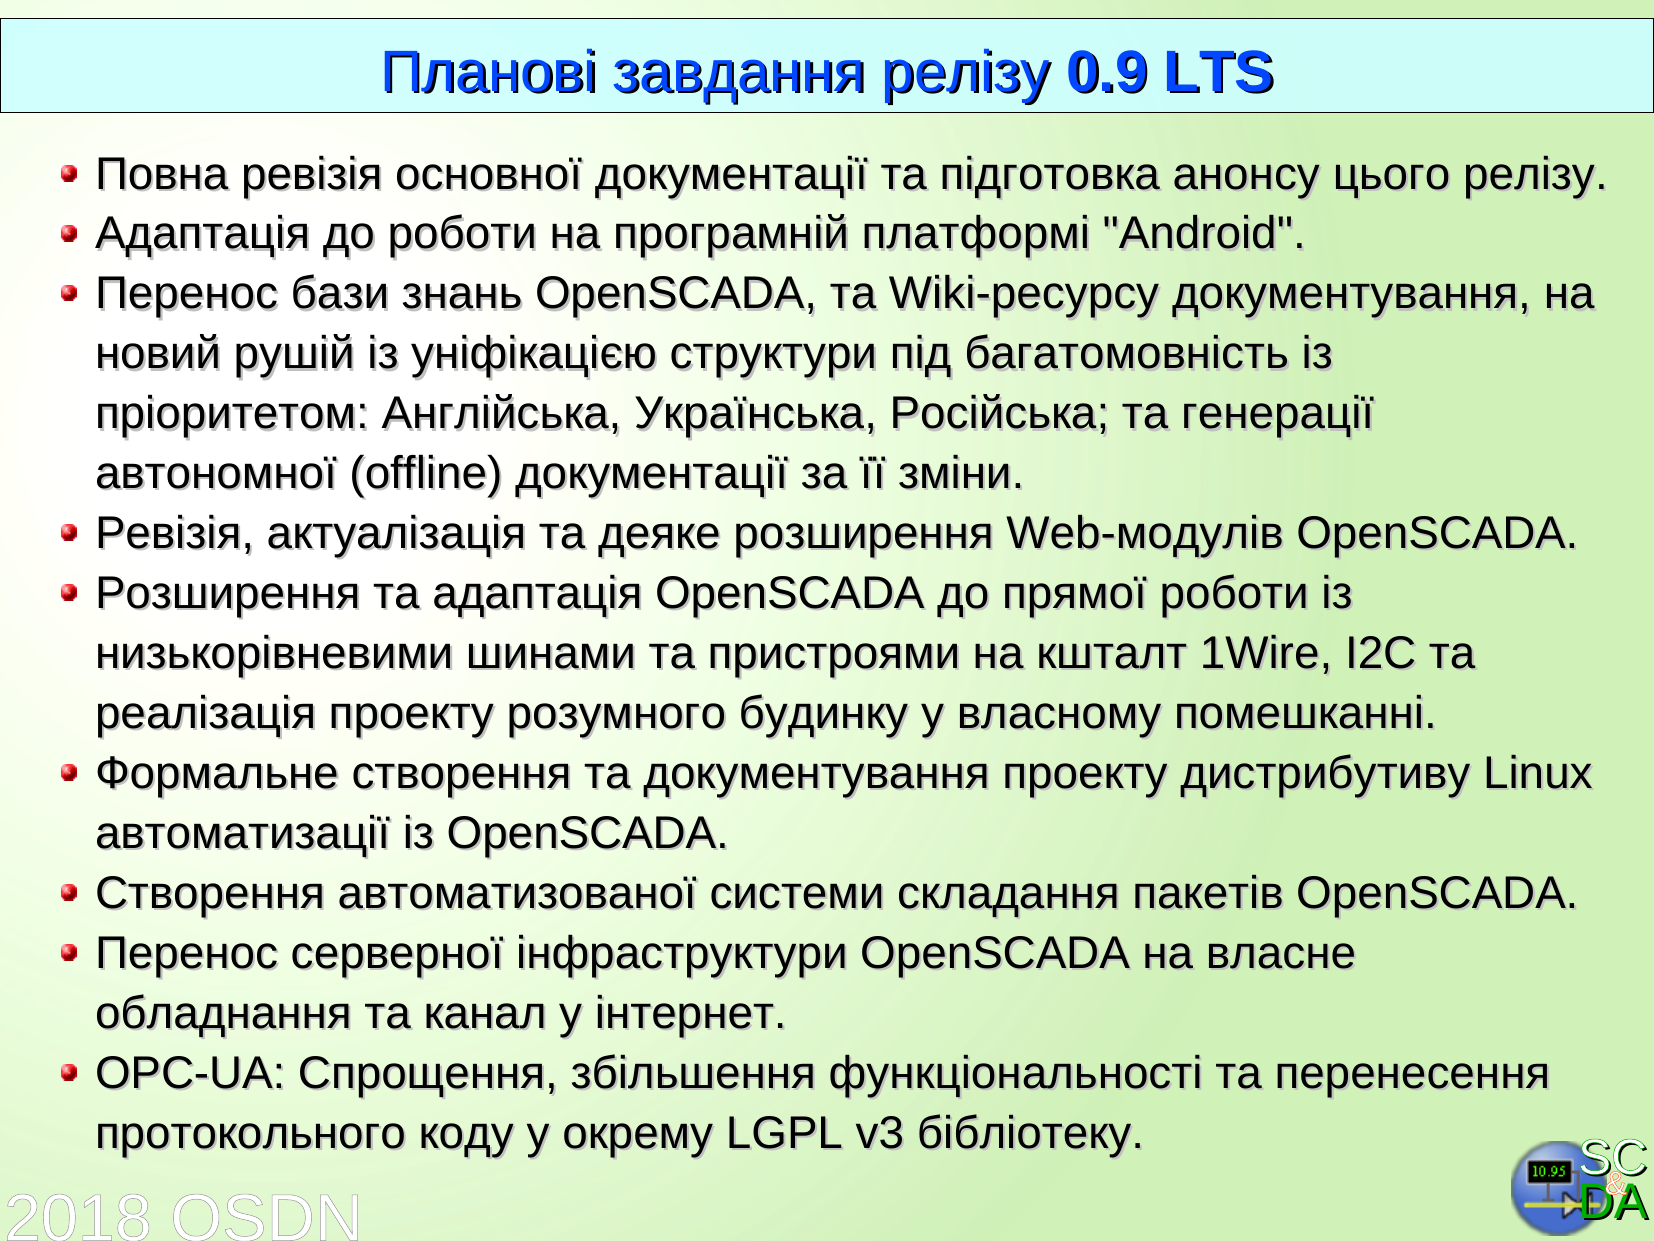

# Планові завдання релізу 0.9 LTS
Повна ревізія основної документації та підготовка анонсу цього релізу.
Адаптація до роботи на програмній платформі "Android".
Перенос бази знань OpenSCADA, та Wiki-ресурсу документування, на новий рушій із уніфікацією структури під багатомовність із пріоритетом: Англійська, Українська, Російська; та генерації автономної (offline) документації за її зміни.
Ревізія, актуалізація та деяке розширення Web-модулів OpenSCADA.
Розширення та адаптація OpenSCADA до прямої роботи із низькорівневими шинами та пристроями на кшталт 1Wire, I2C та реалізація проекту розумного будинку у власному помешканні.
Формальне створення та документування проекту дистрибутиву Linux автоматизації із OpenSCADA.
Створення автоматизованої системи складання пакетів OpenSCADA.
Перенос серверної інфраструктури OpenSCADA на власне обладнання та канал у інтернет.
OPC-UA: Спрощення, збільшення функціональності та перенесення протокольного коду у окрему LGPL v3 бібліотеку.